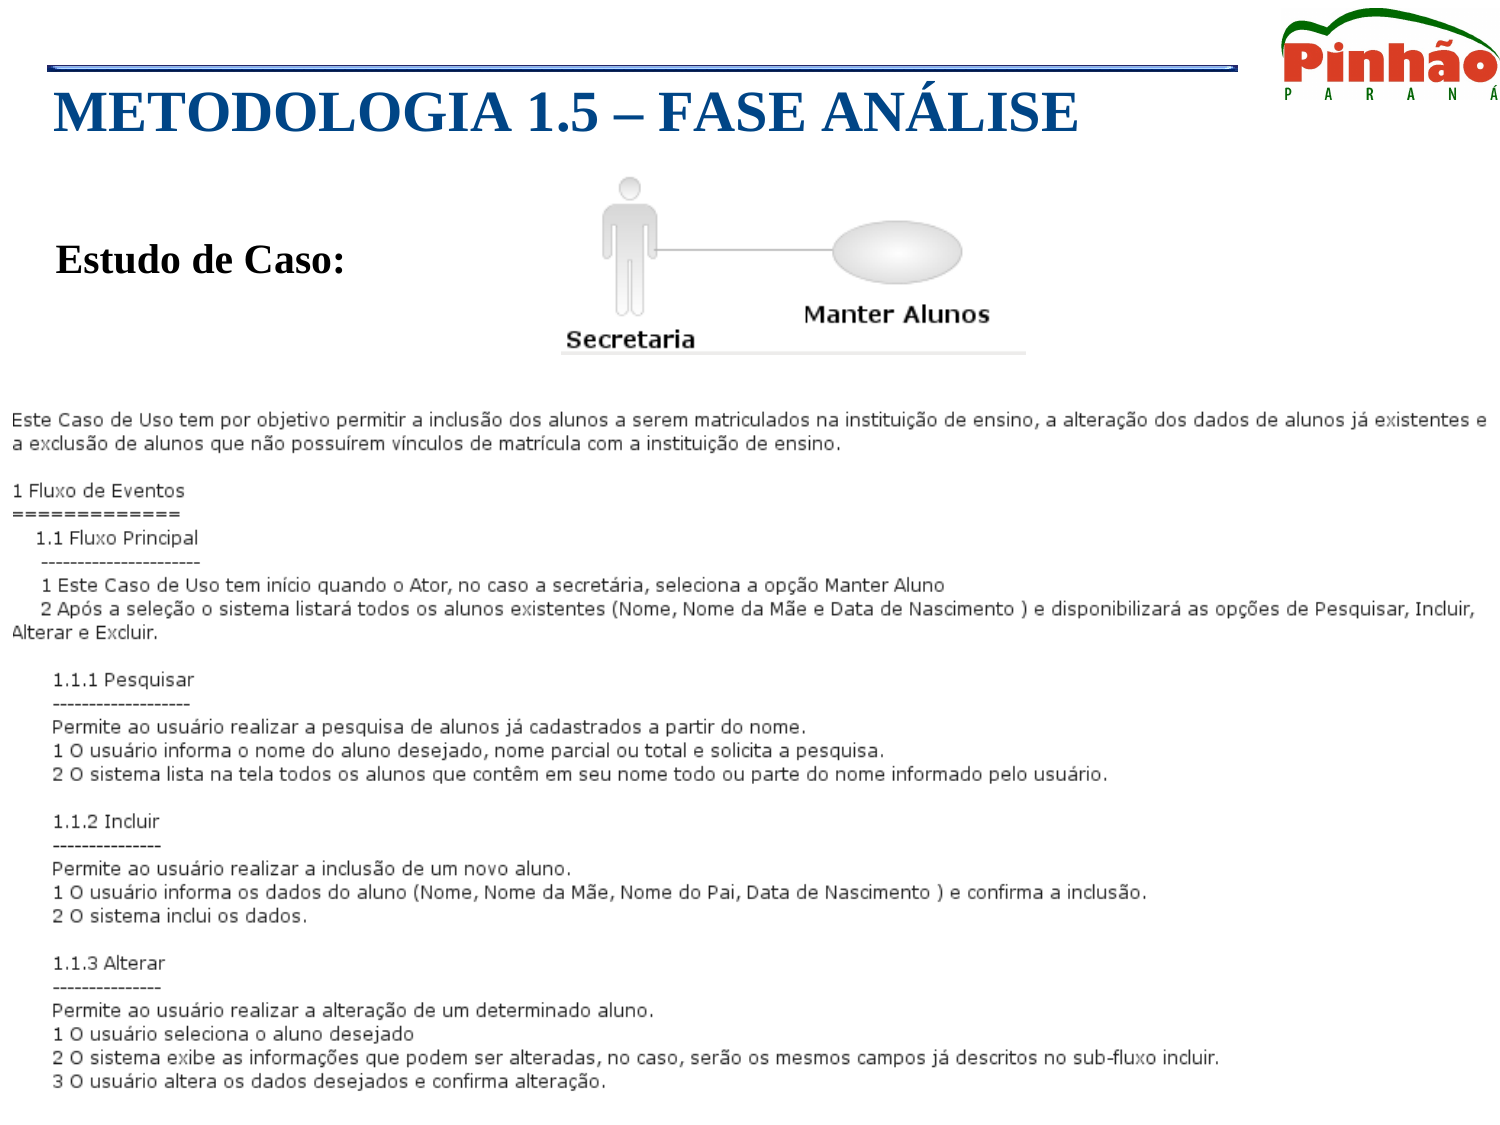

METODOLOGIA 1.5 – FASE ANÁLISE
Estudo de Caso: